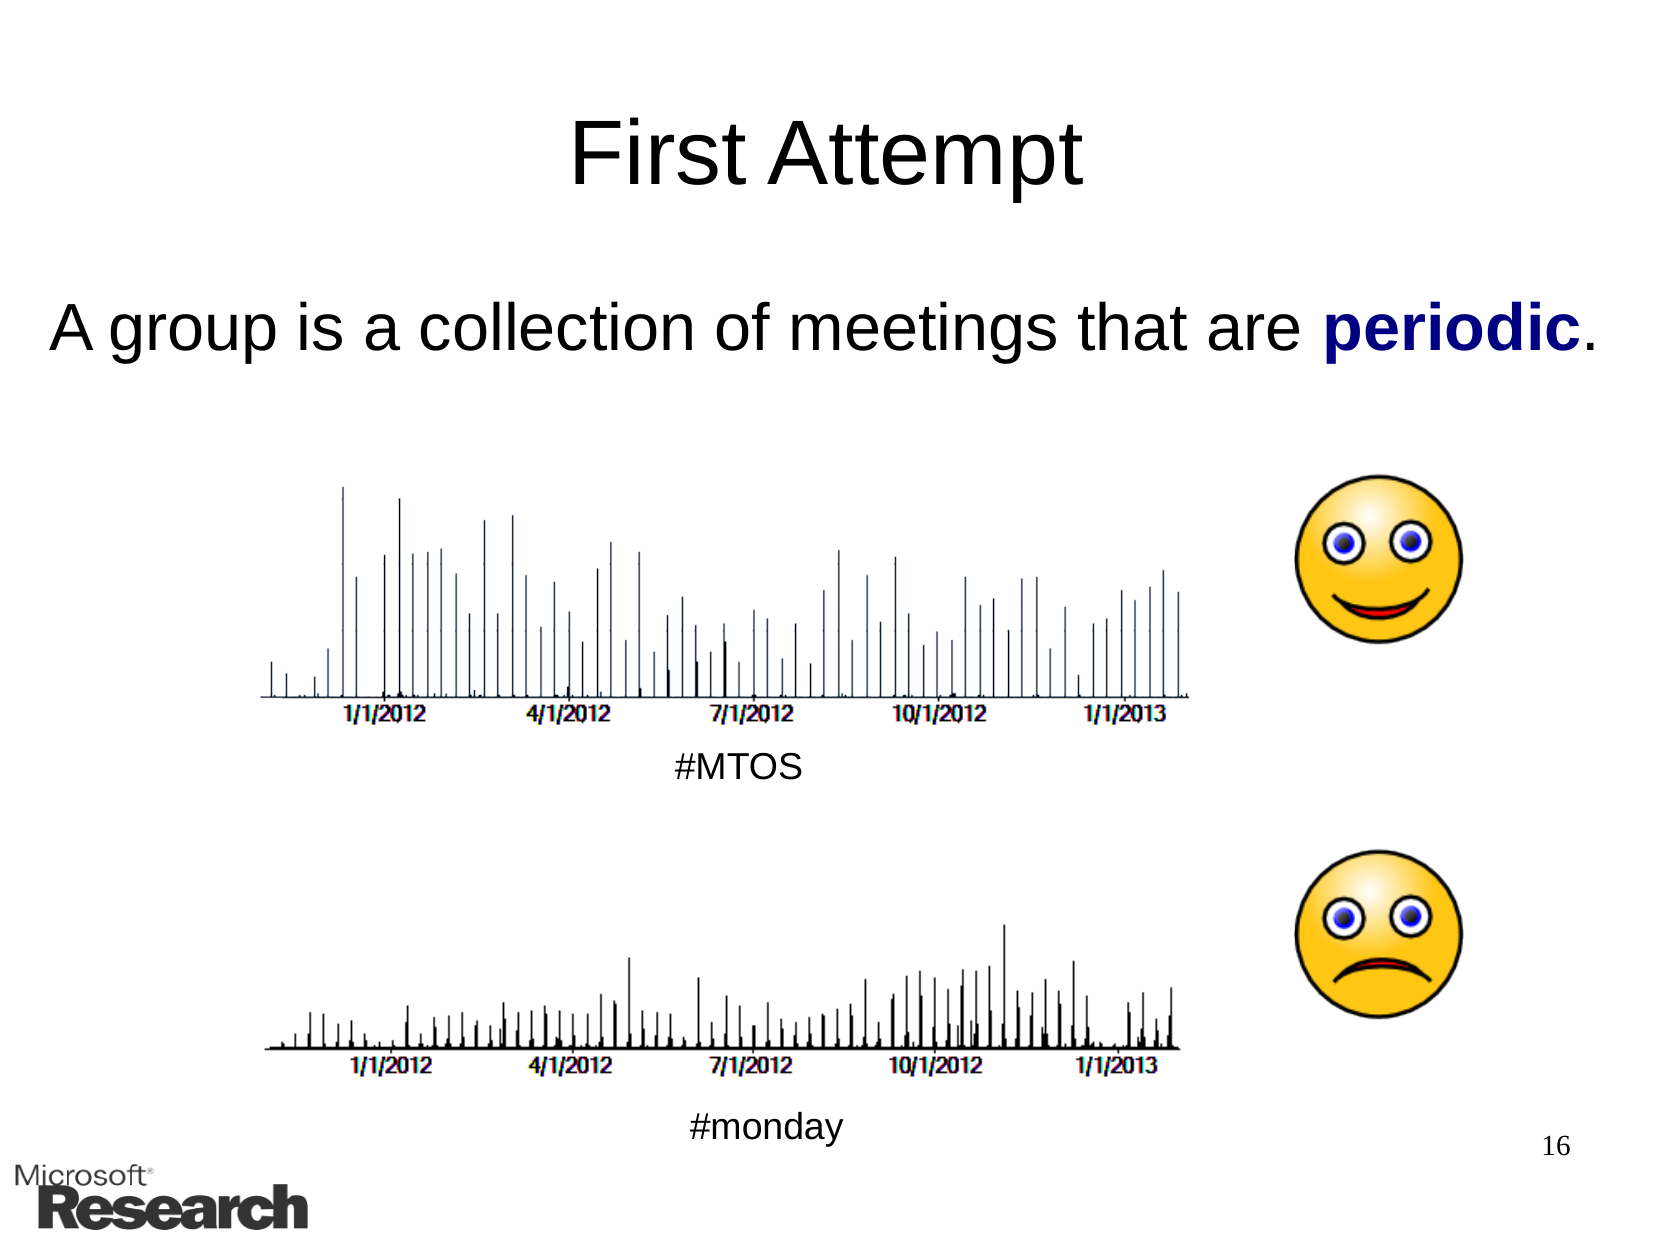

# First Attempt
A group is a collection of meetings that are periodic.
#MTOS
#monday
16